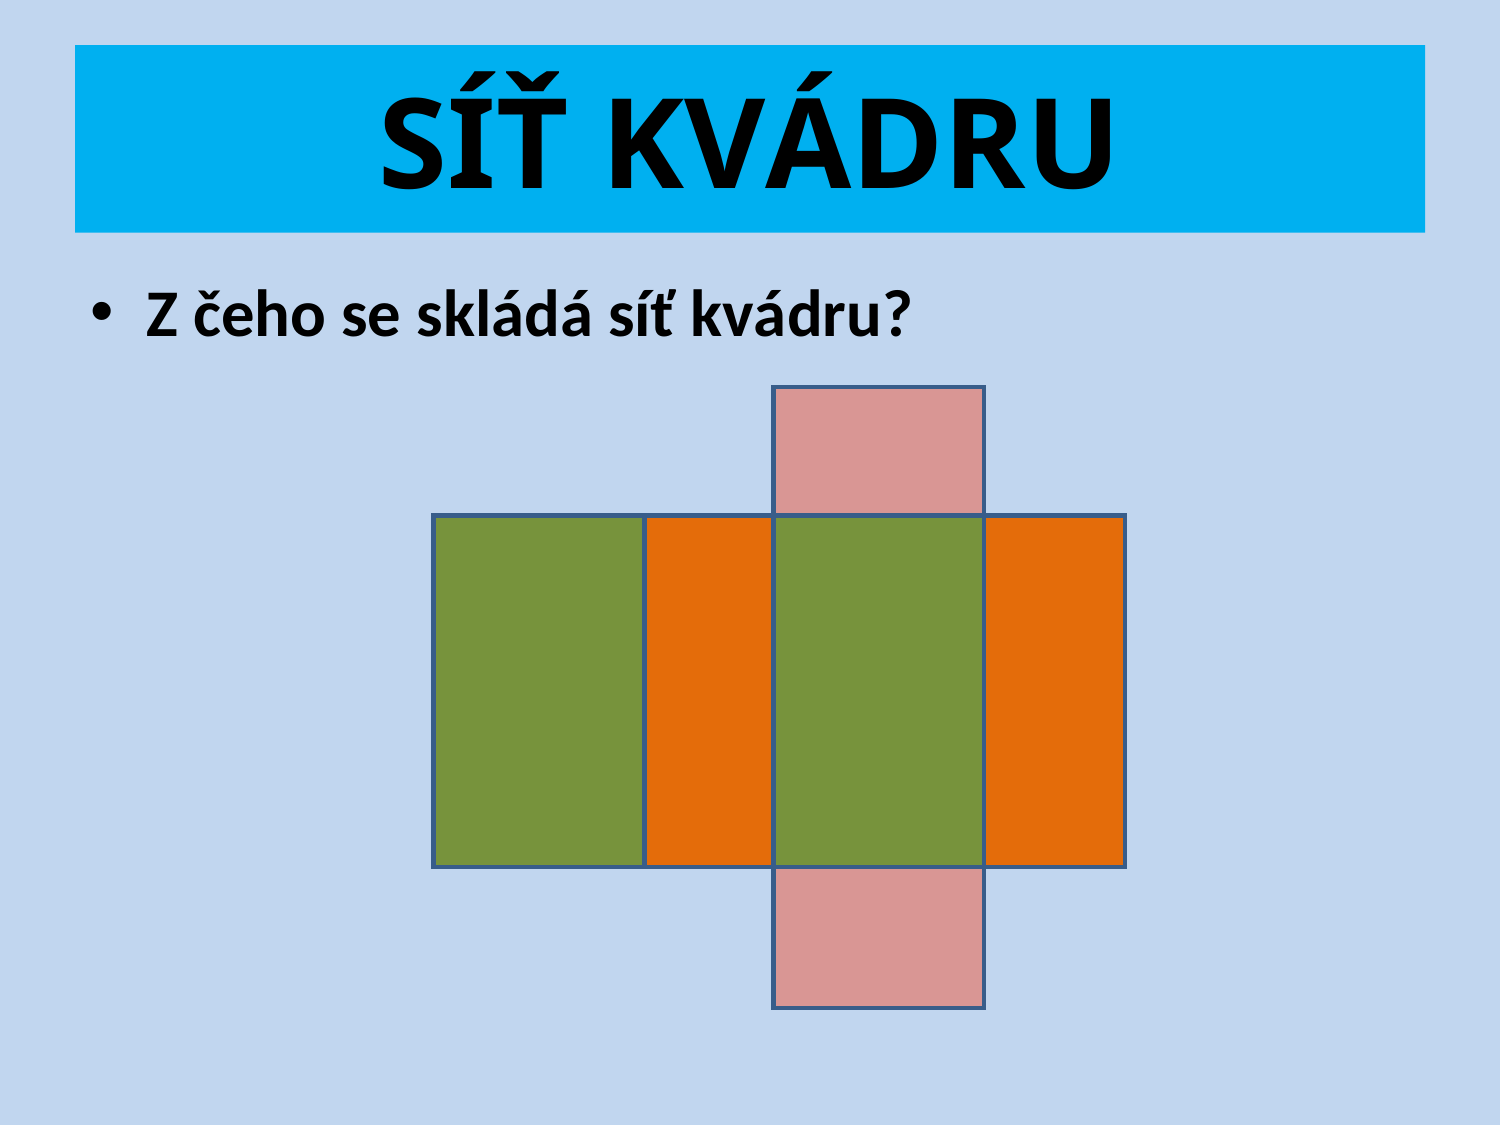

# SÍŤ KVÁDRU
Z čeho se skládá síť kvádru?